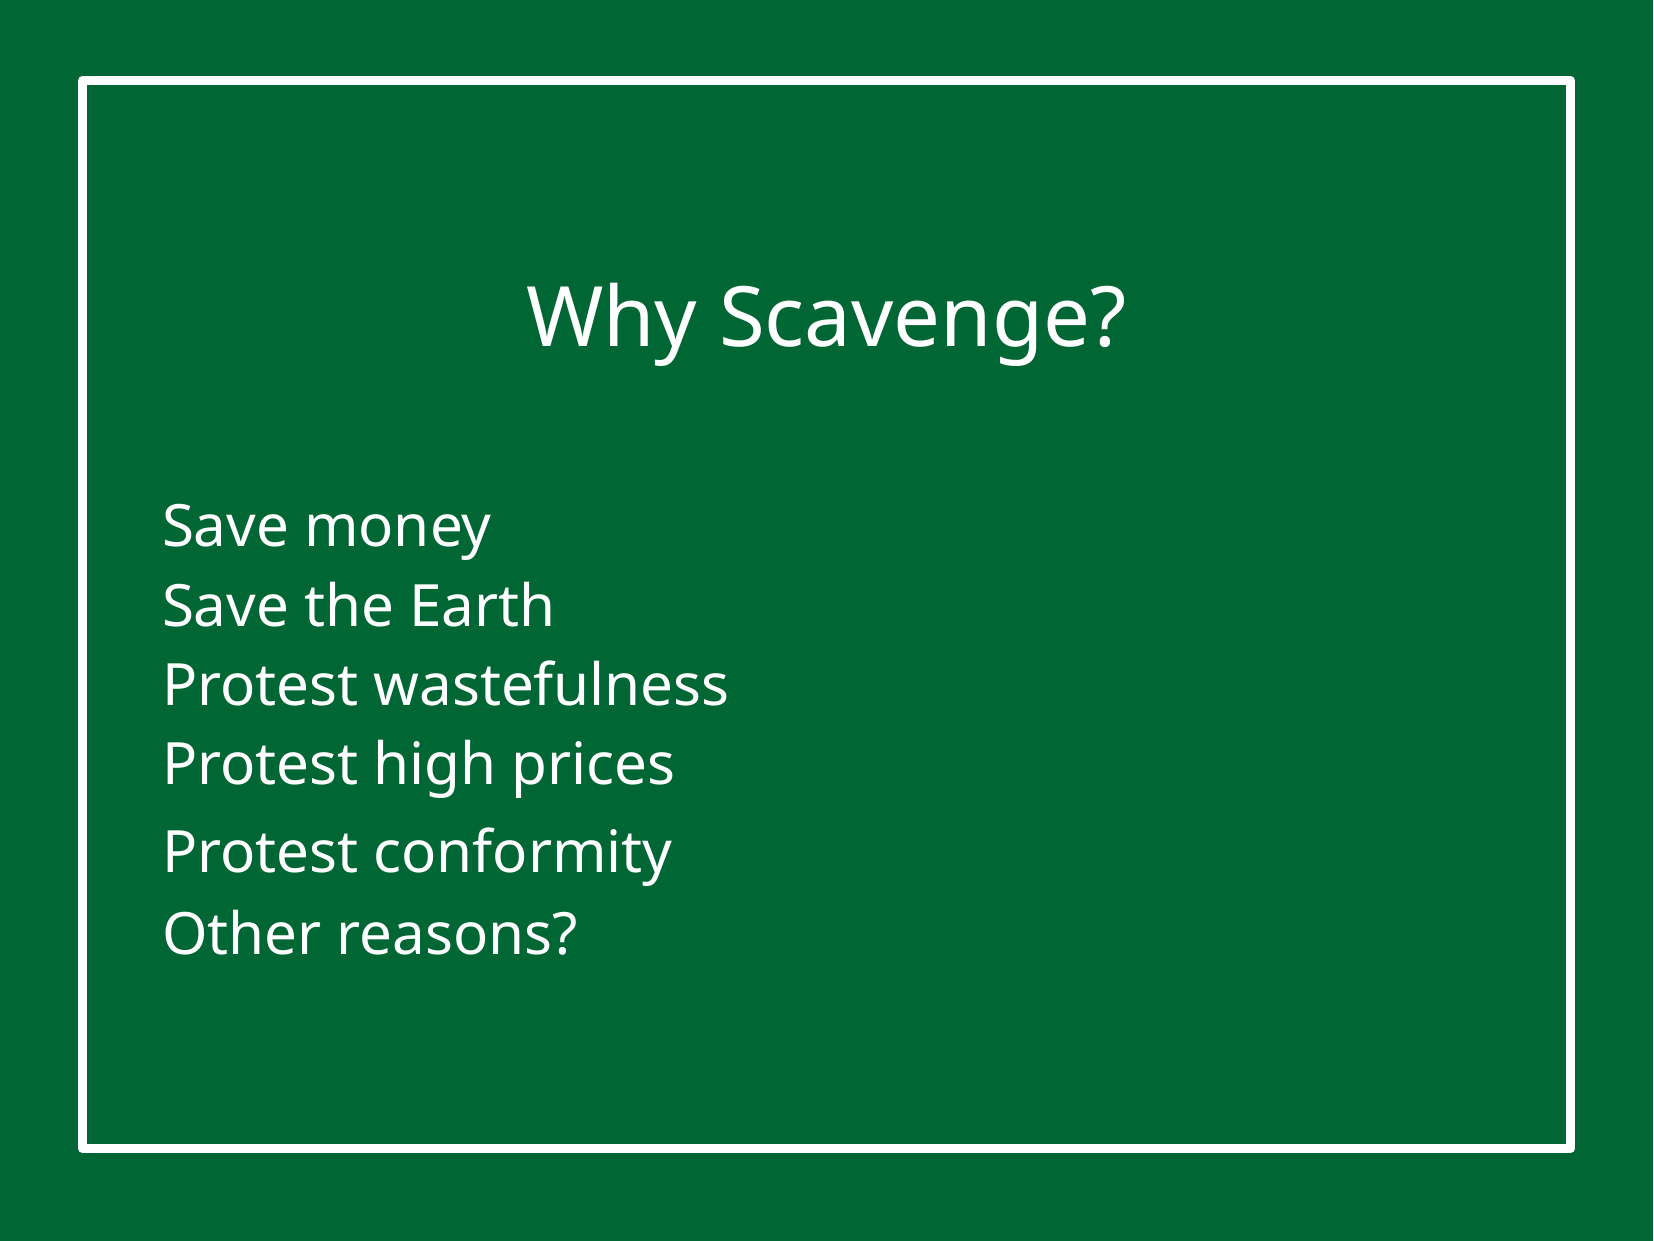

Why Scavenge?
	Save money
	Save the Earth
	Protest wastefulness
	Protest high prices
	Protest conformity
	Other reasons?